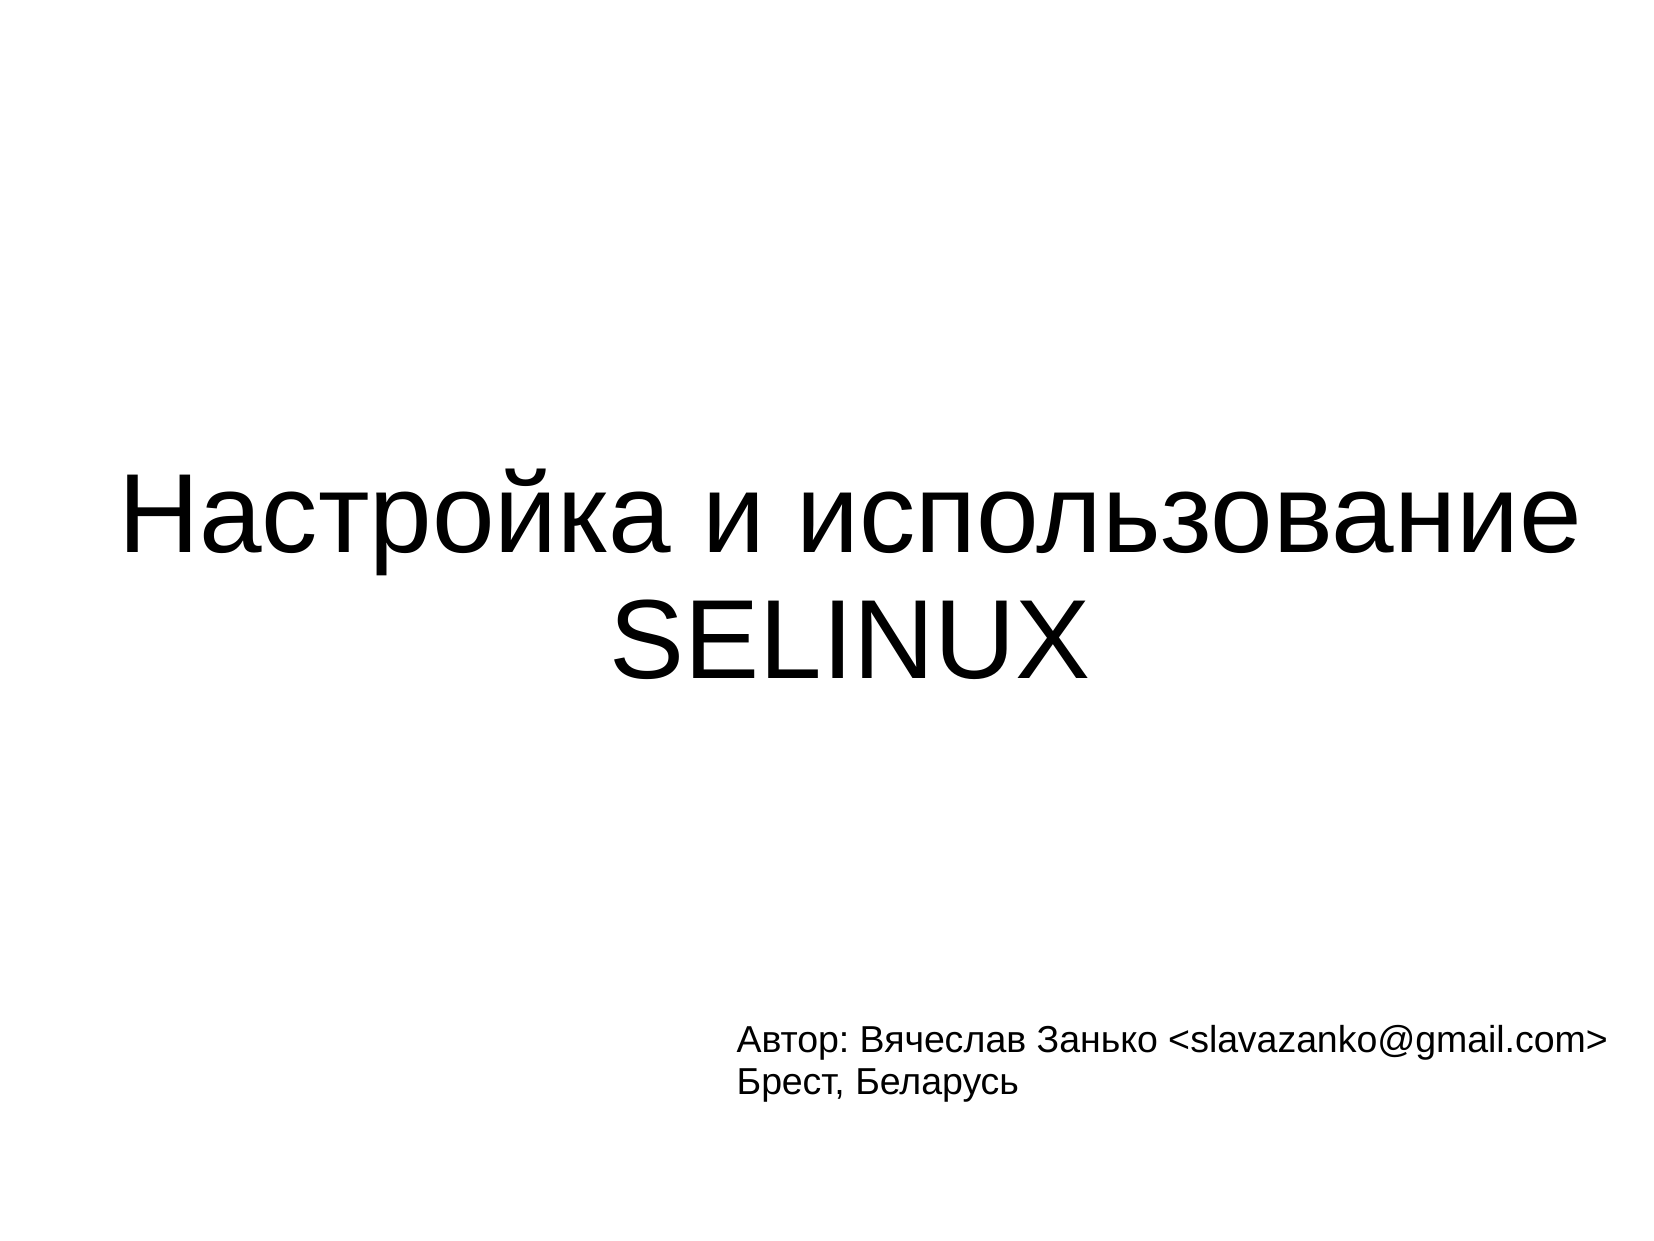

# Настройка и использование SELINUX
Автор: Вячеслав Занько <slavazanko@gmail.com>
Брест, Беларусь